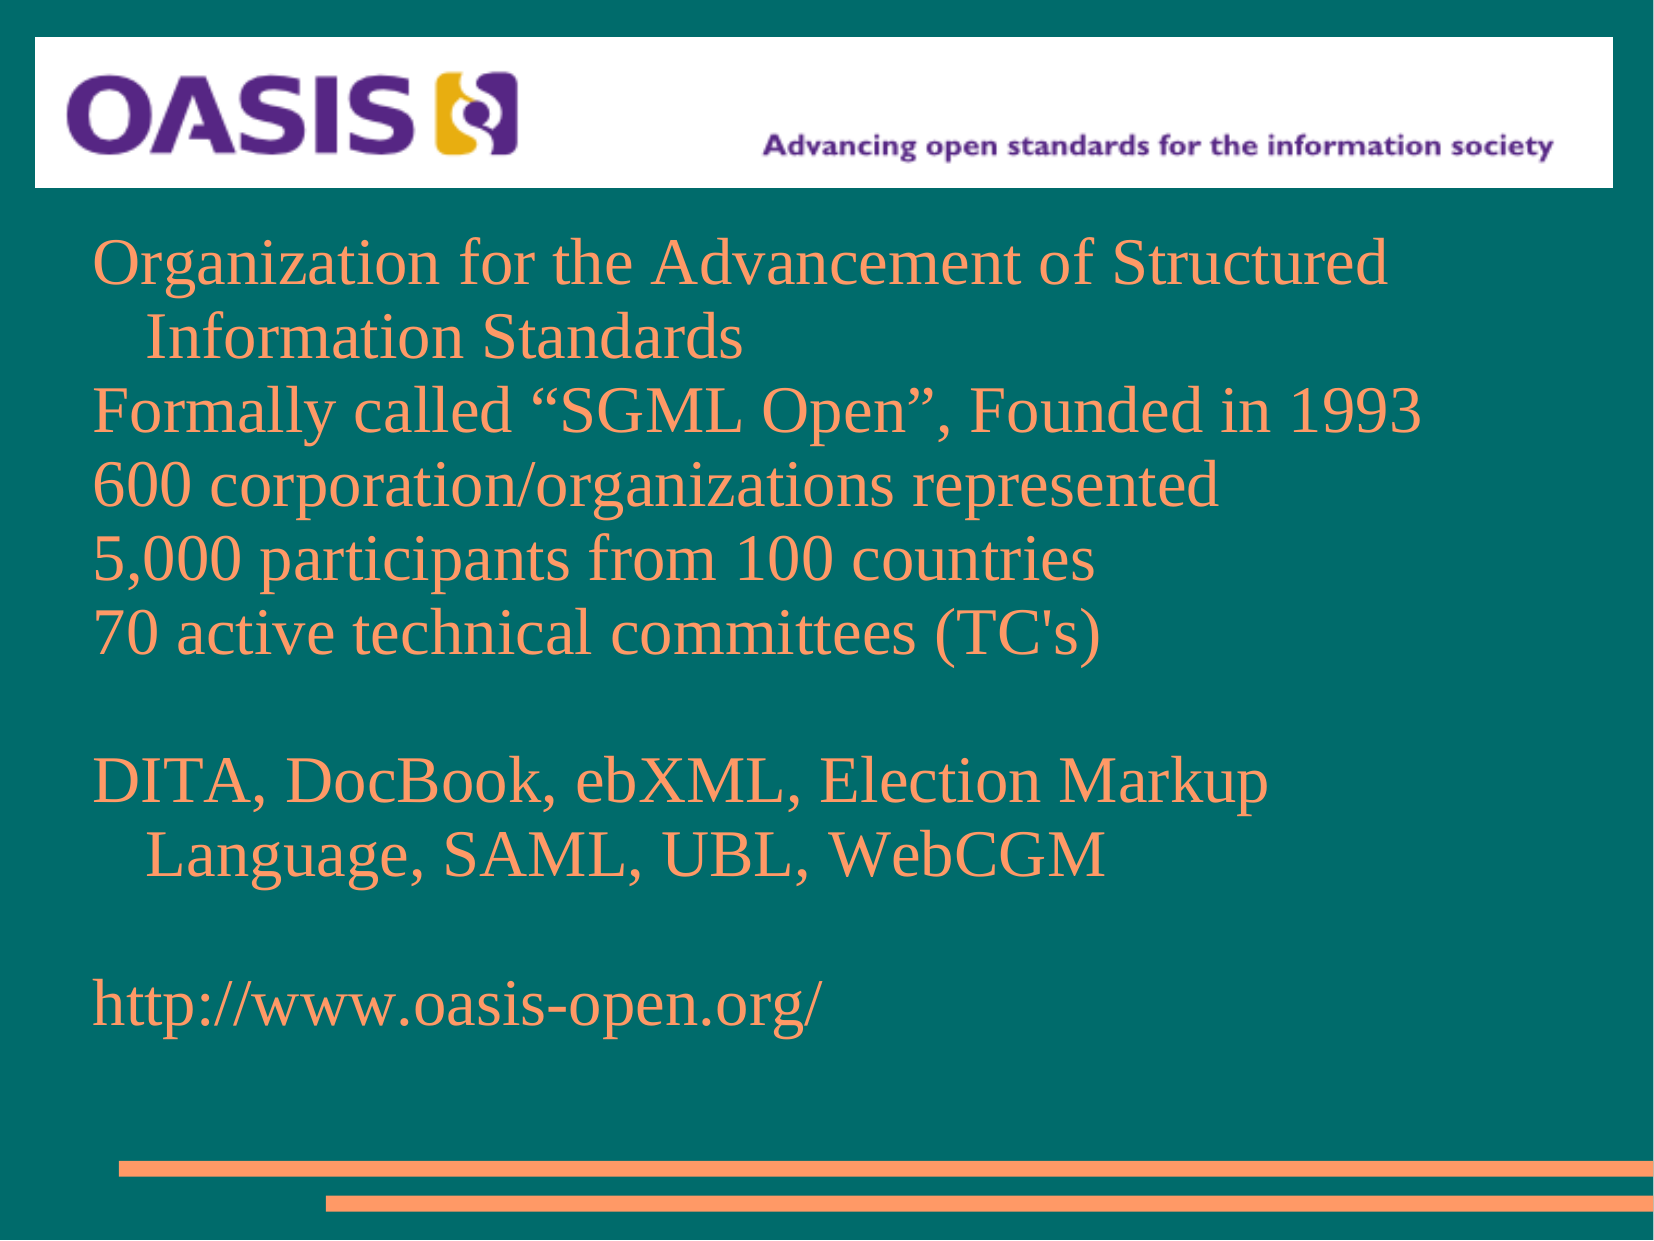

#
Organization for the Advancement of Structured Information Standards
Formally called “SGML Open”, Founded in 1993
600 corporation/organizations represented
5,000 participants from 100 countries
70 active technical committees (TC's)
DITA, DocBook, ebXML, Election Markup Language, SAML, UBL, WebCGM
http://www.oasis-open.org/